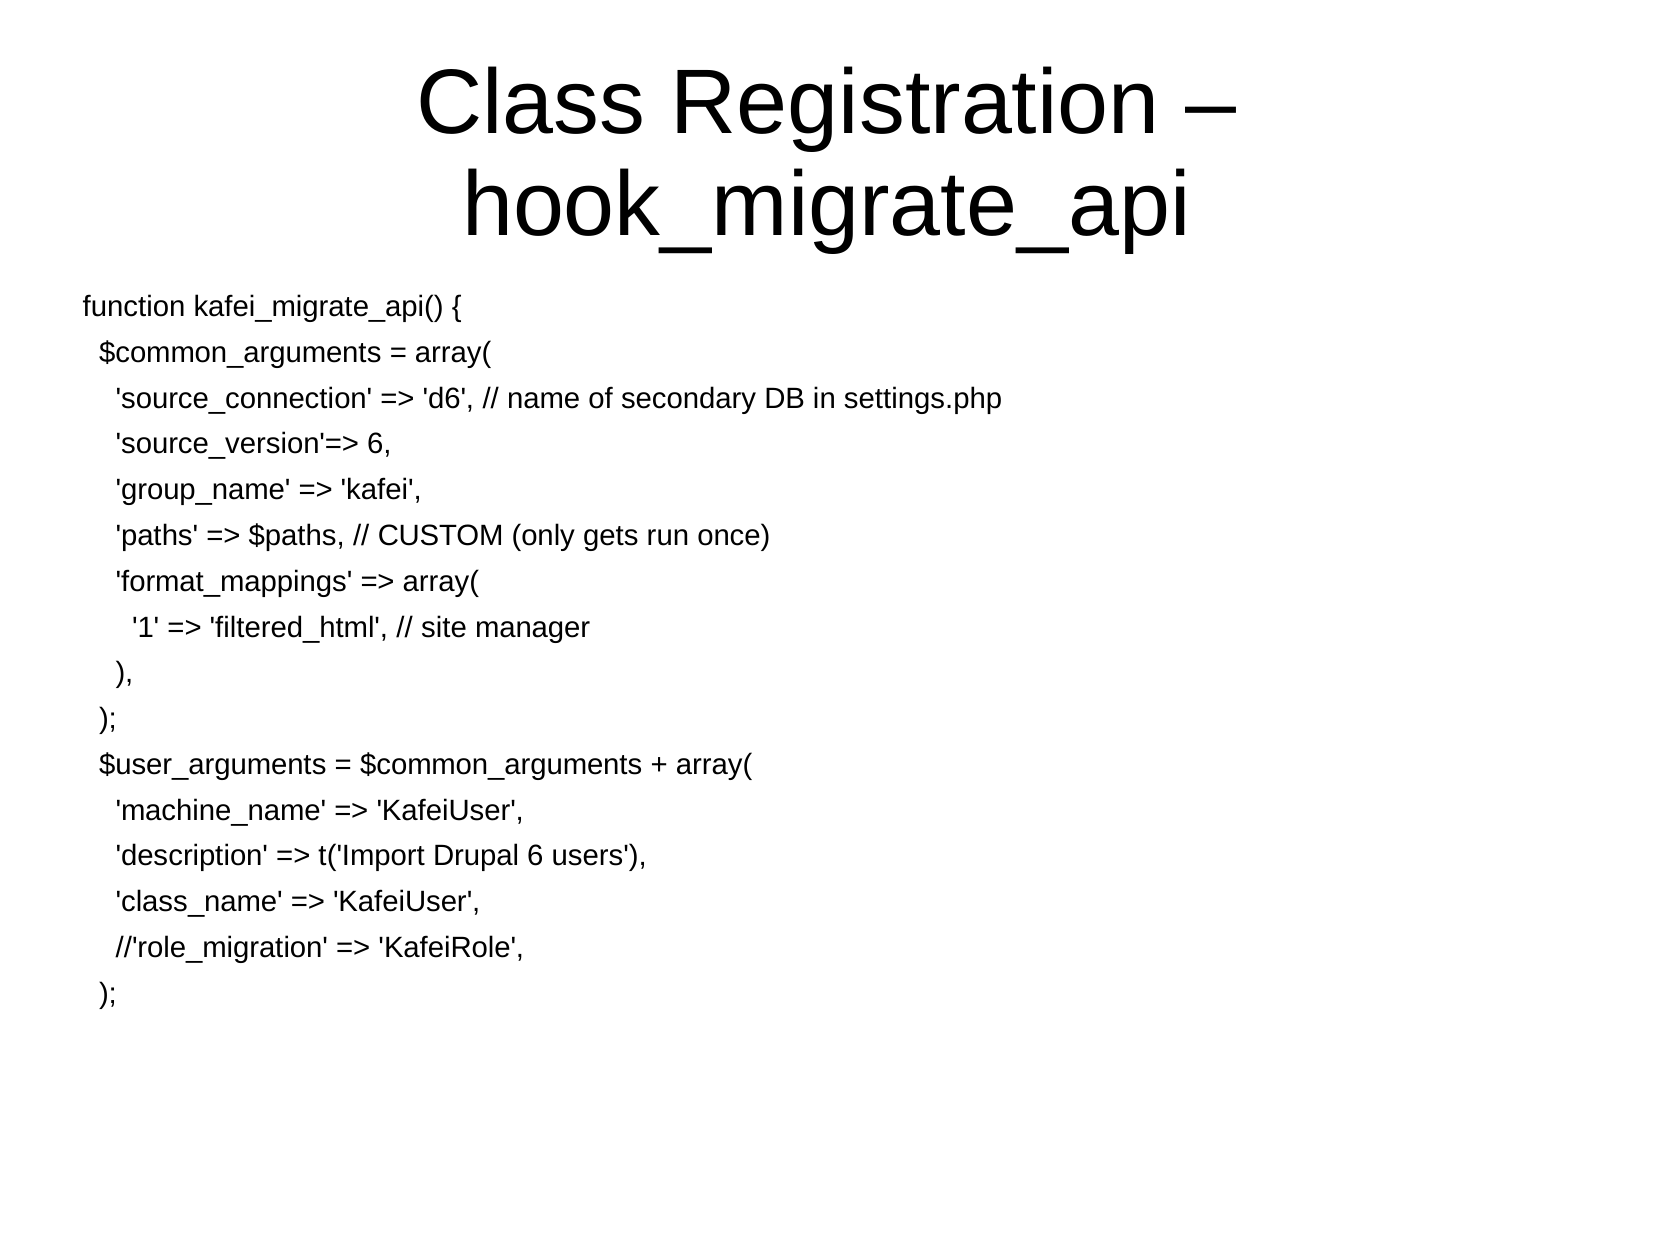

# Class Registration – hook_migrate_api
function kafei_migrate_api() {
 $common_arguments = array(
 'source_connection' => 'd6', // name of secondary DB in settings.php
 'source_version'=> 6,
 'group_name' => 'kafei',
 'paths' => $paths, // CUSTOM (only gets run once)
 'format_mappings' => array(
 '1' => 'filtered_html', // site manager
 ),
 );
 $user_arguments = $common_arguments + array(
 'machine_name' => 'KafeiUser',
 'description' => t('Import Drupal 6 users'),
 'class_name' => 'KafeiUser',
 //'role_migration' => 'KafeiRole',
 );